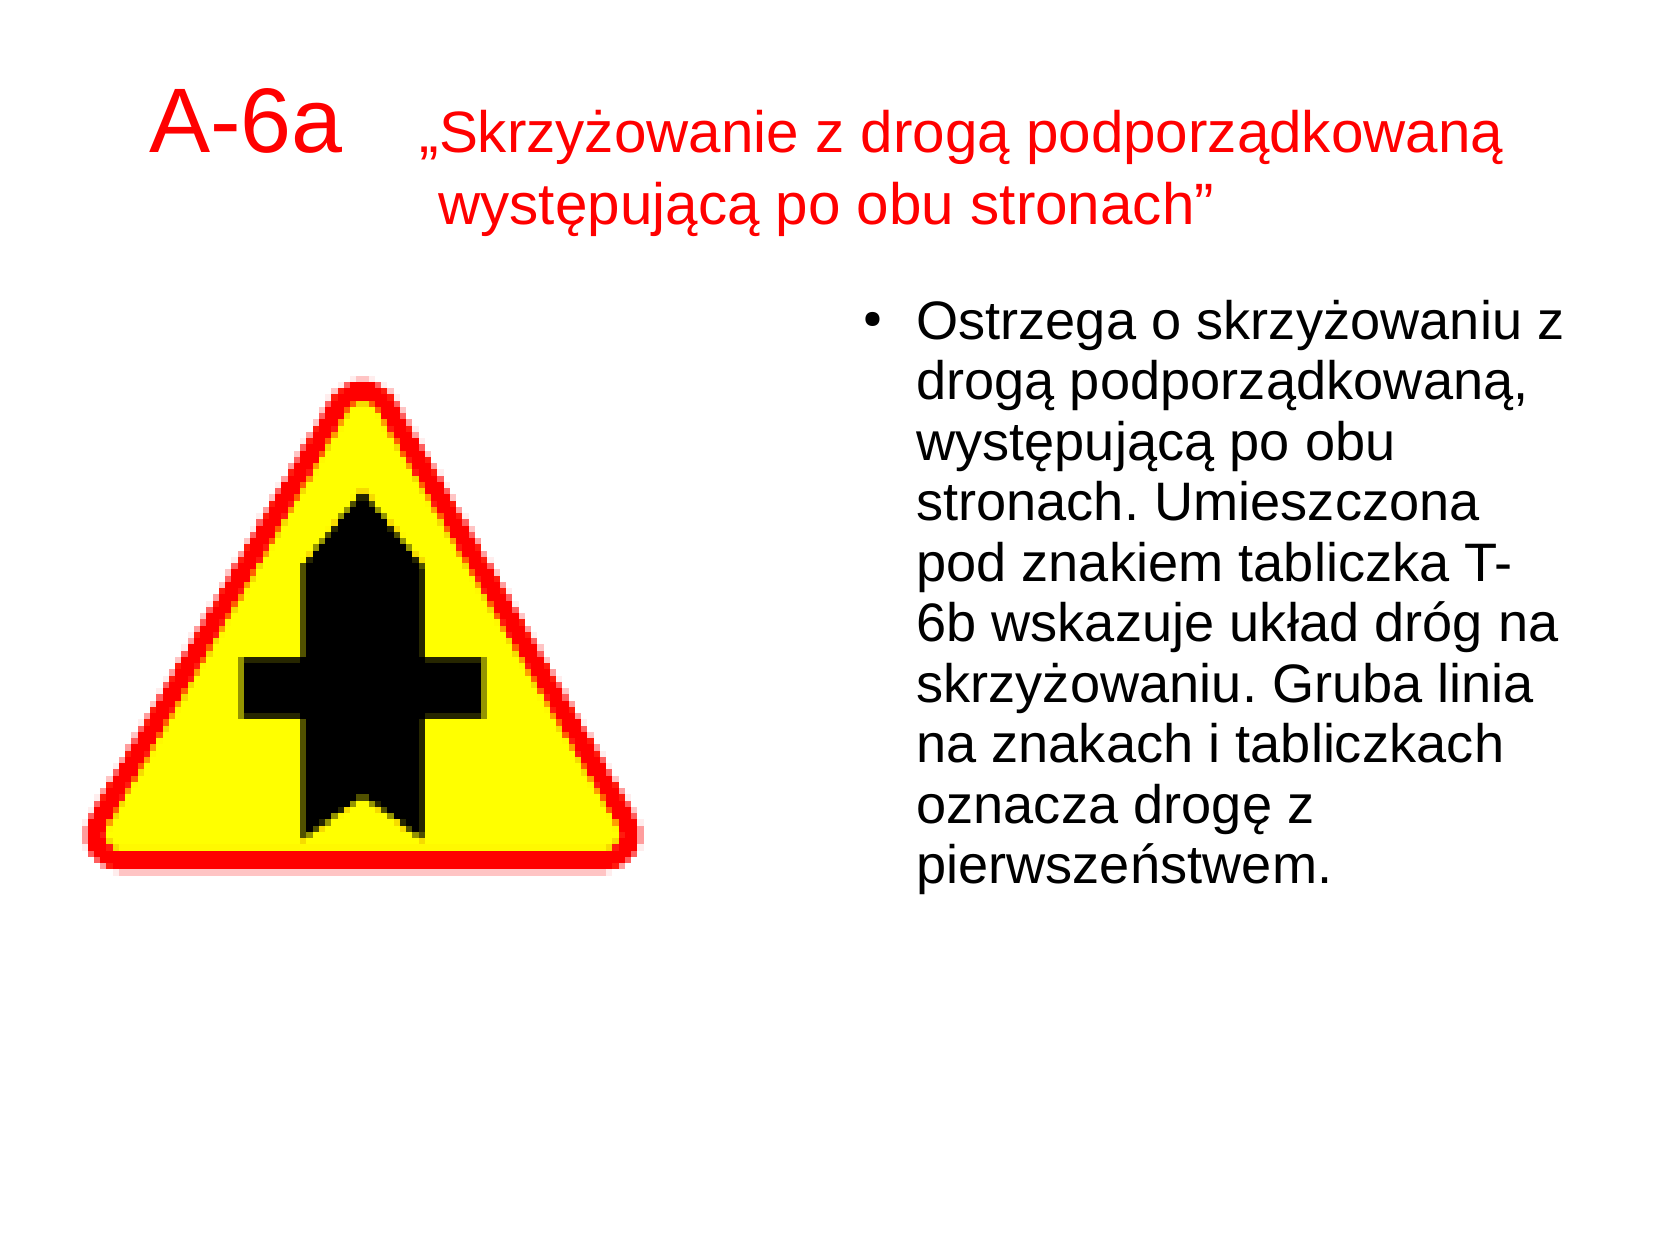

# A-6a „Skrzyżowanie z drogą podporządkowaną występującą po obu stronach”
Ostrzega o skrzyżowaniu z drogą podporządkowaną, występującą po obu stronach. Umieszczona pod znakiem tabliczka T-6b wskazuje układ dróg na skrzyżowaniu. Gruba linia na znakach i tabliczkach oznacza drogę z pierwszeństwem.